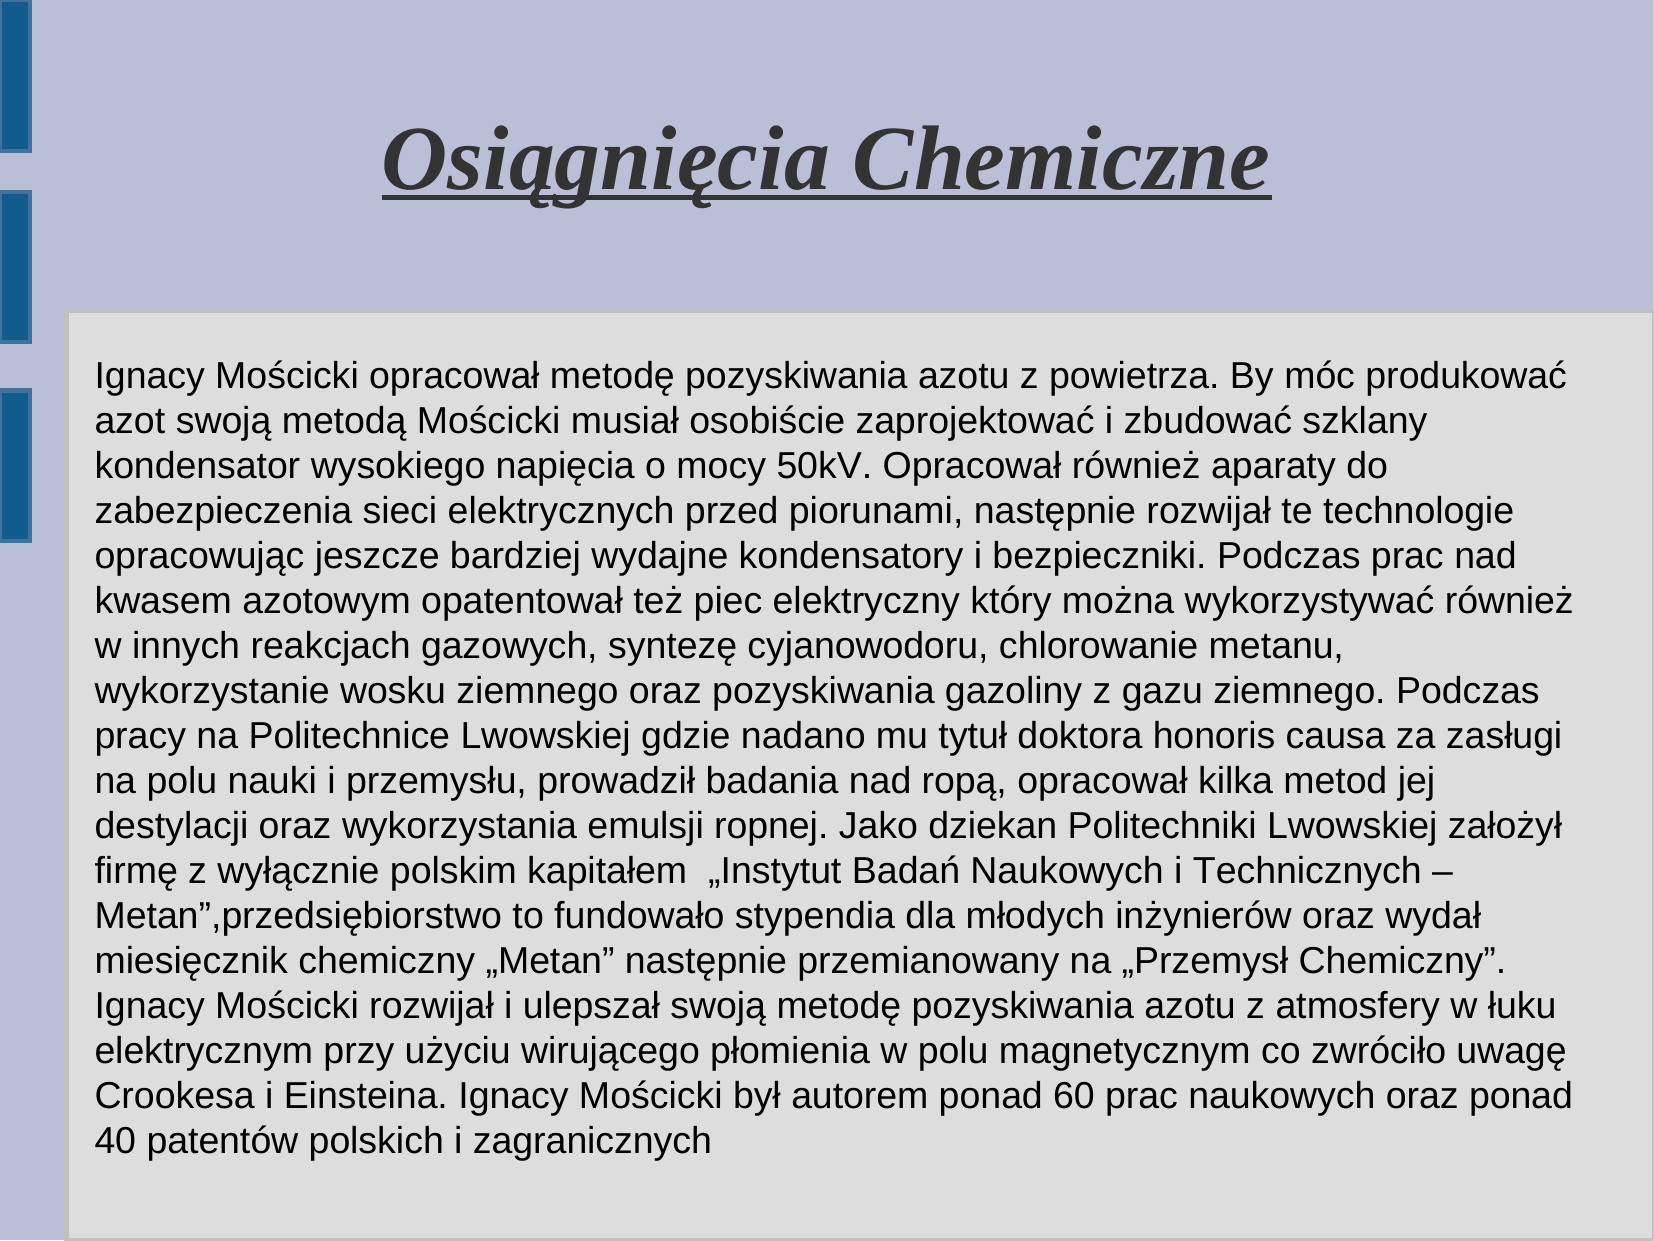

# Osiągnięcia Chemiczne
Ignacy Mościcki opracował metodę pozyskiwania azotu z powietrza. By móc produkować azot swoją metodą Mościcki musiał osobiście zaprojektować i zbudować szklany kondensator wysokiego napięcia o mocy 50kV. Opracował również aparaty do zabezpieczenia sieci elektrycznych przed piorunami, następnie rozwijał te technologie opracowując jeszcze bardziej wydajne kondensatory i bezpieczniki. Podczas prac nad kwasem azotowym opatentował też piec elektryczny który można wykorzystywać również w innych reakcjach gazowych, syntezę cyjanowodoru, chlorowanie metanu, wykorzystanie wosku ziemnego oraz pozyskiwania gazoliny z gazu ziemnego. Podczas pracy na Politechnice Lwowskiej gdzie nadano mu tytuł doktora honoris causa za zasługi na polu nauki i przemysłu, prowadził badania nad ropą, opracował kilka metod jej destylacji oraz wykorzystania emulsji ropnej. Jako dziekan Politechniki Lwowskiej założył firmę z wyłącznie polskim kapitałem „Instytut Badań Naukowych i Technicznych – Metan”,przedsiębiorstwo to fundowało stypendia dla młodych inżynierów oraz wydał miesięcznik chemiczny „Metan” następnie przemianowany na „Przemysł Chemiczny”. Ignacy Mościcki rozwijał i ulepszał swoją metodę pozyskiwania azotu z atmosfery w łuku elektrycznym przy użyciu wirującego płomienia w polu magnetycznym co zwróciło uwagę Crookesa i Einsteina. Ignacy Mościcki był autorem ponad 60 prac naukowych oraz ponad 40 patentów polskich i zagranicznych